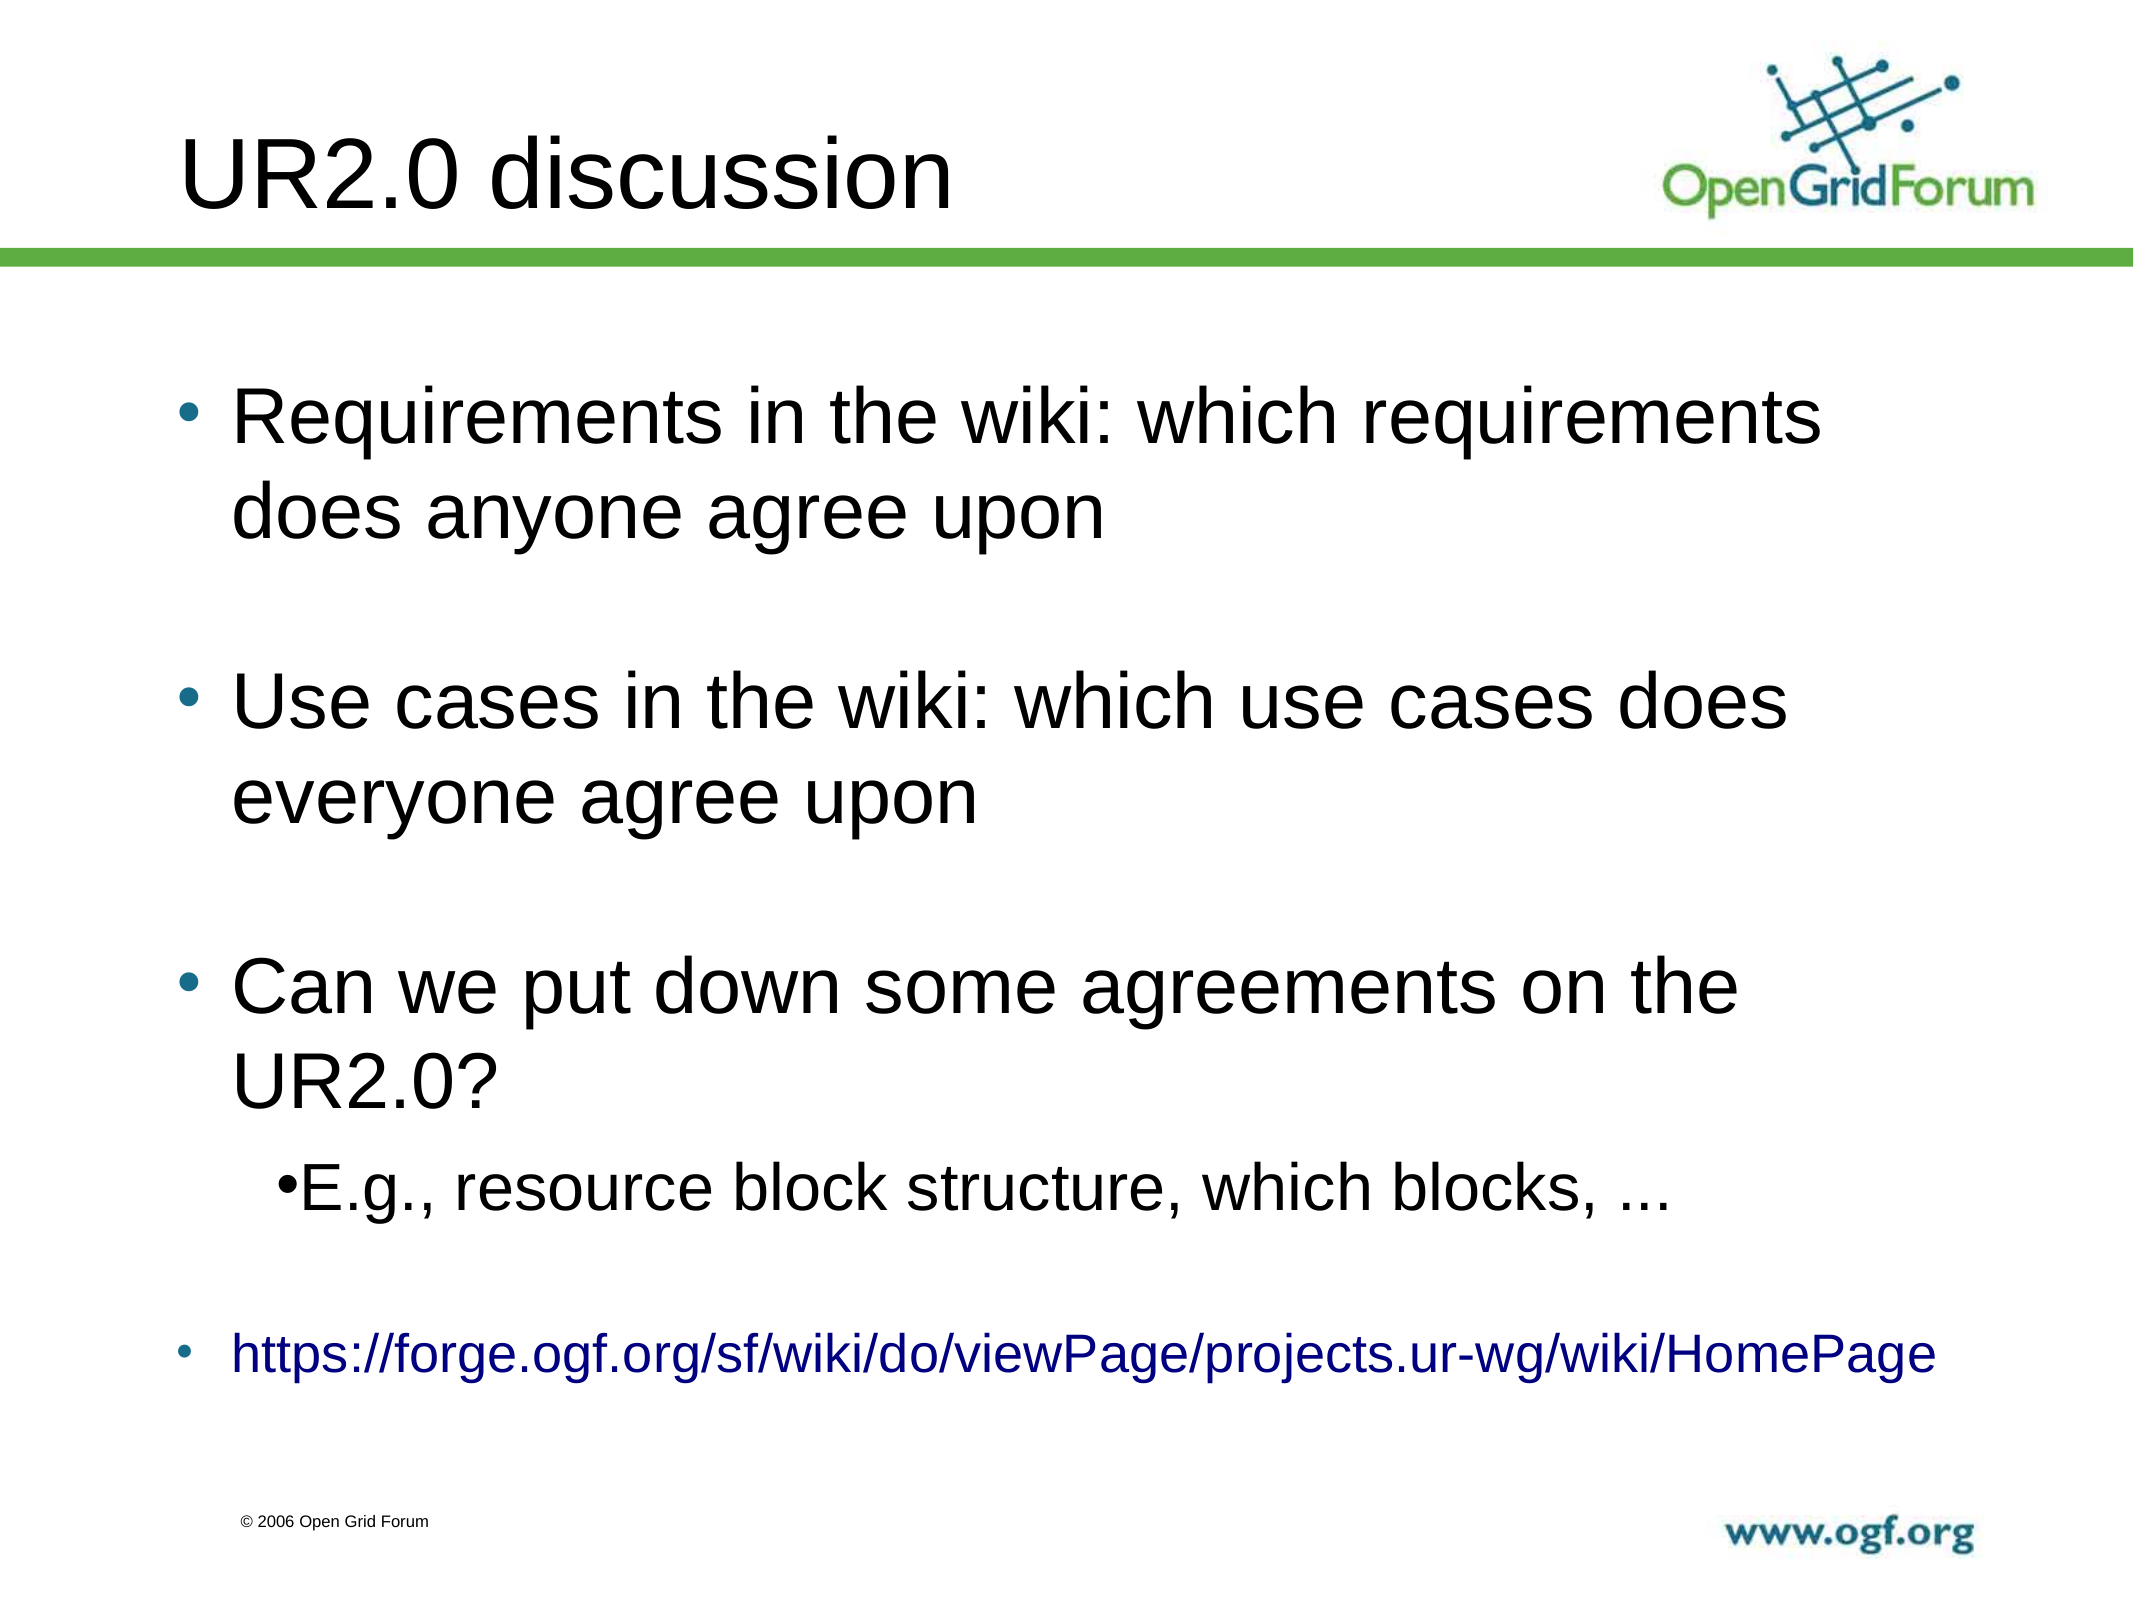

# UR2.0 discussion
Requirements in the wiki: which requirements does anyone agree upon
Use cases in the wiki: which use cases does everyone agree upon
Can we put down some agreements on the UR2.0?
E.g., resource block structure, which blocks, ...
https://forge.ogf.org/sf/wiki/do/viewPage/projects.ur-wg/wiki/HomePage
© 2006 Open Grid Forum